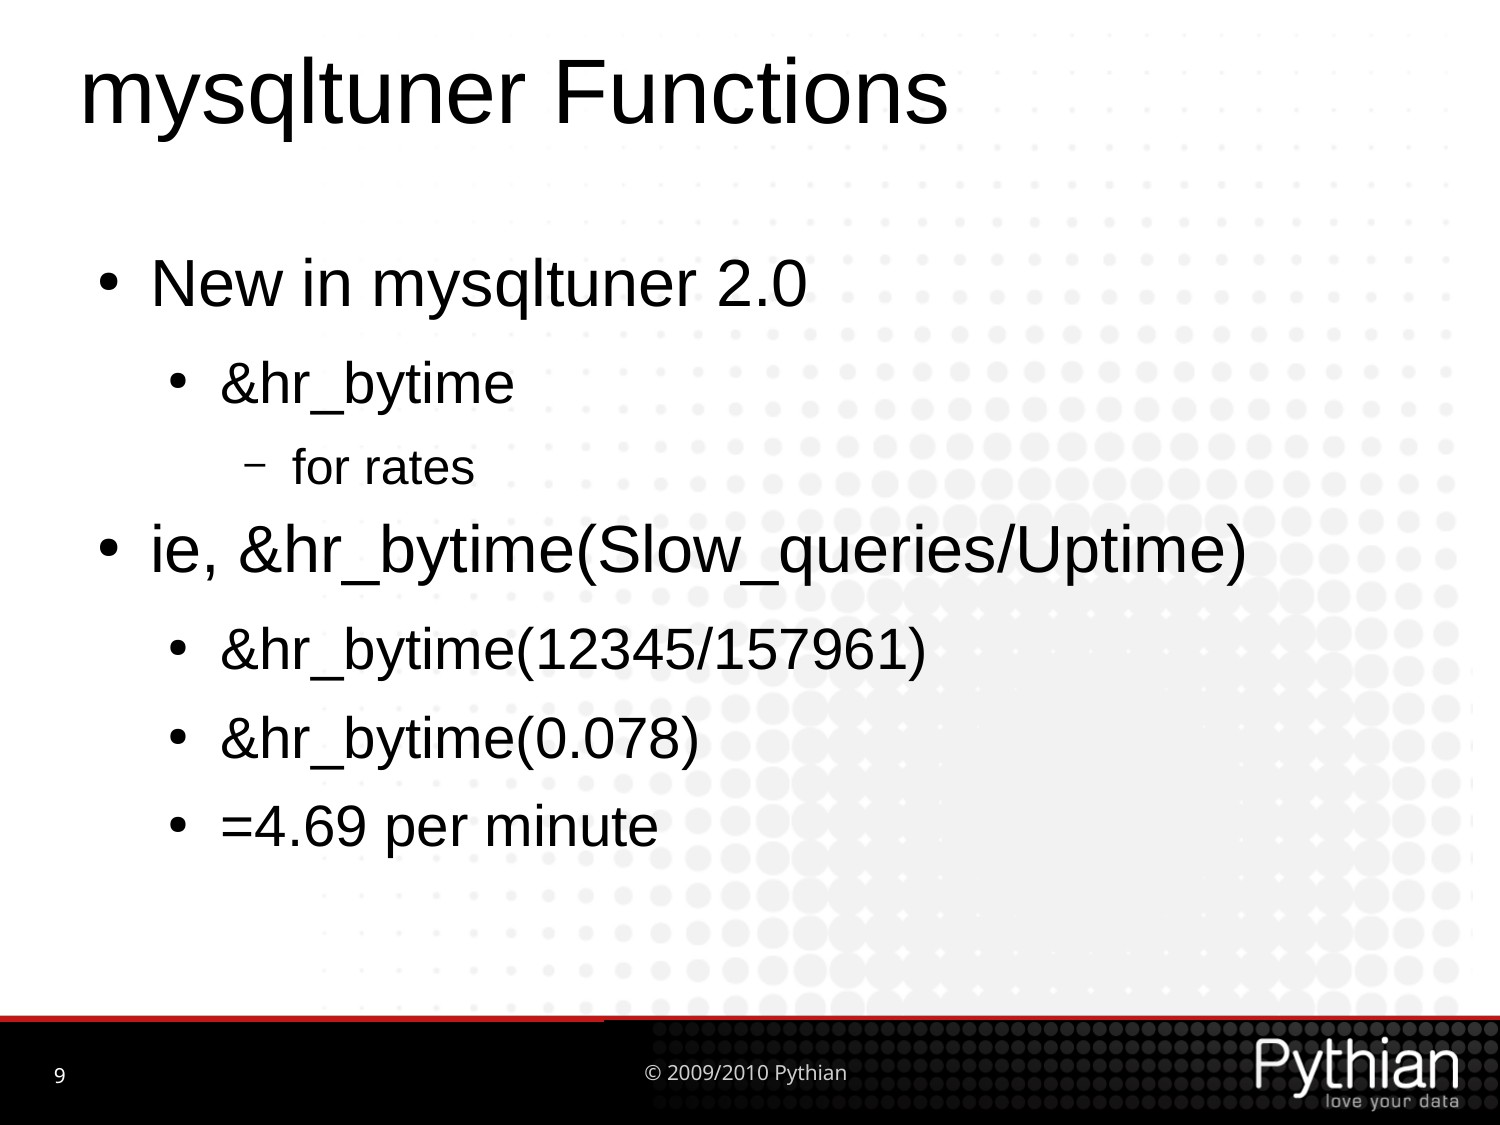

# mysqltuner Functions
New in mysqltuner 2.0
&hr_bytime
for rates
ie, &hr_bytime(Slow_queries/Uptime)
&hr_bytime(12345/157961)
&hr_bytime(0.078)
=4.69 per minute